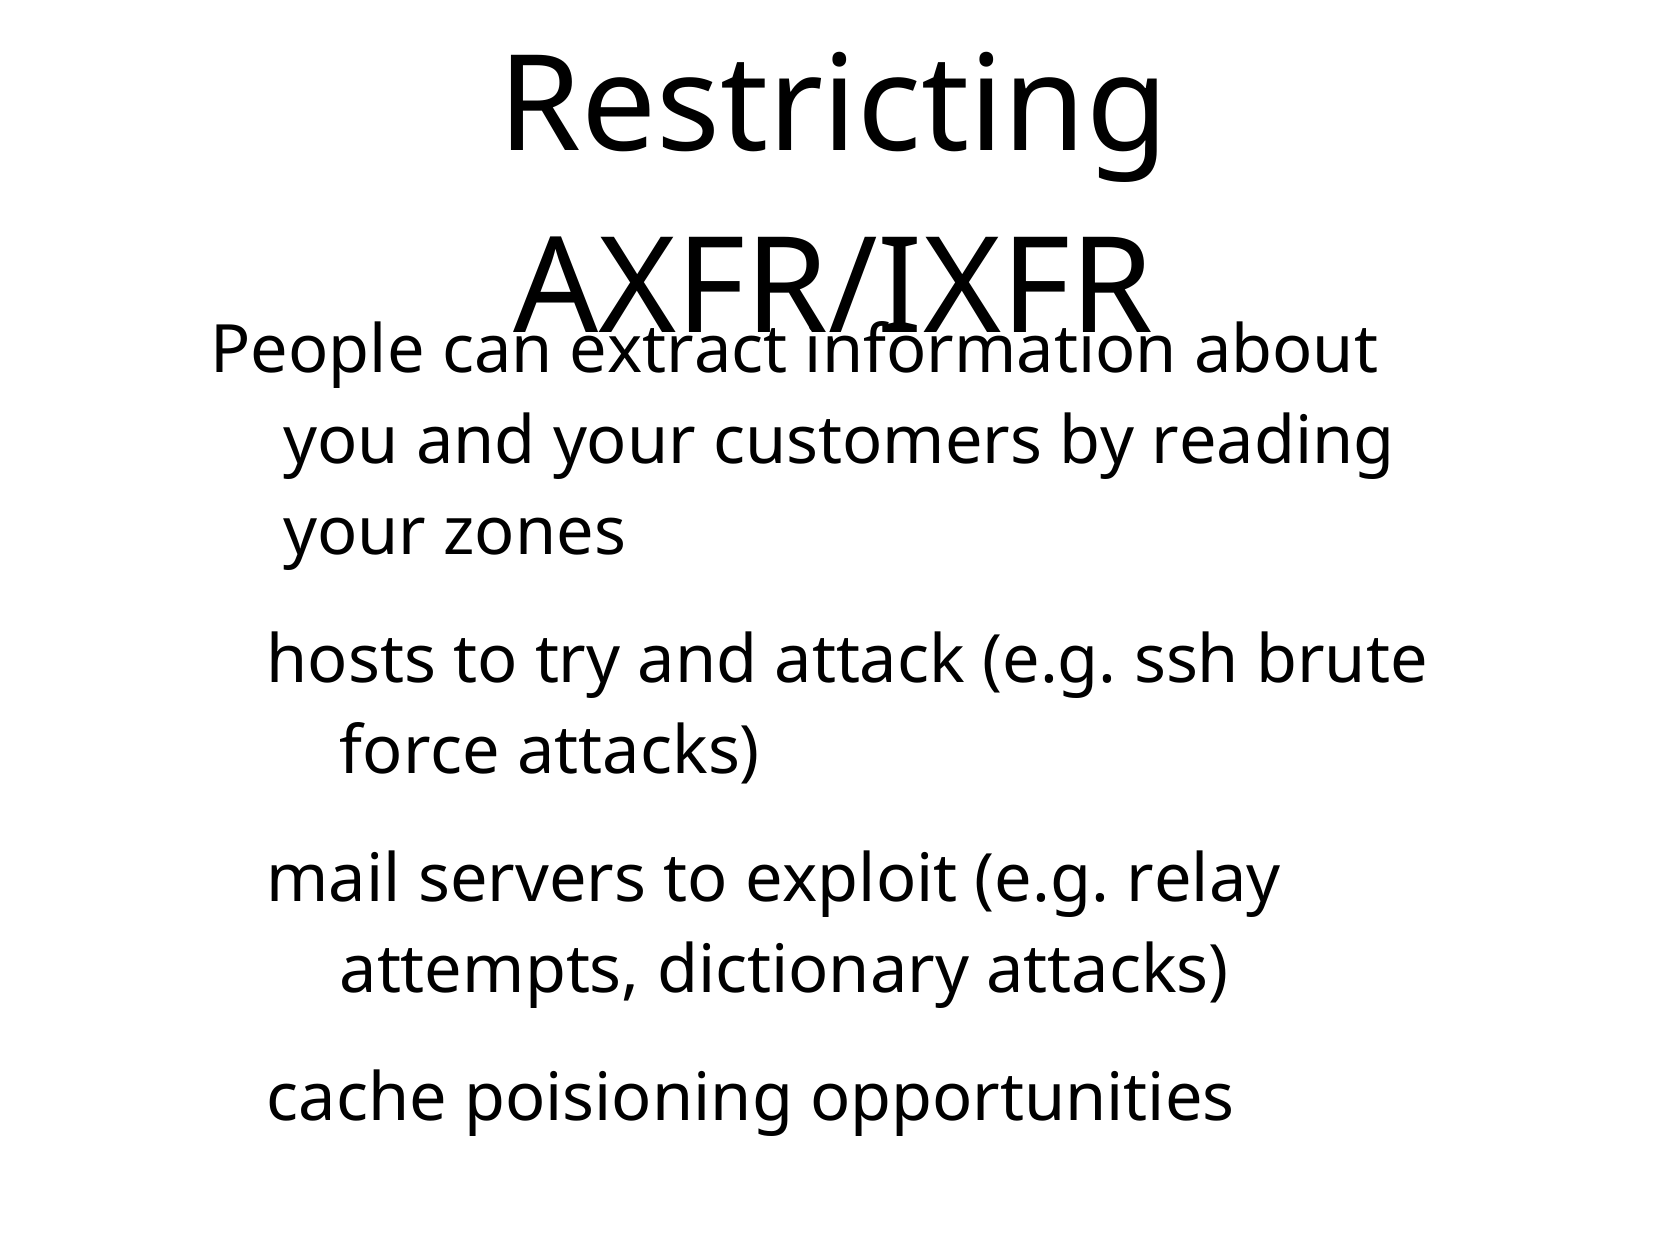

# Restricting AXFR/IXFR
People can extract information about you and your customers by reading your zones
hosts to try and attack (e.g. ssh brute force attacks)
mail servers to exploit (e.g. relay attempts, dictionary attacks)
cache poisioning opportunities